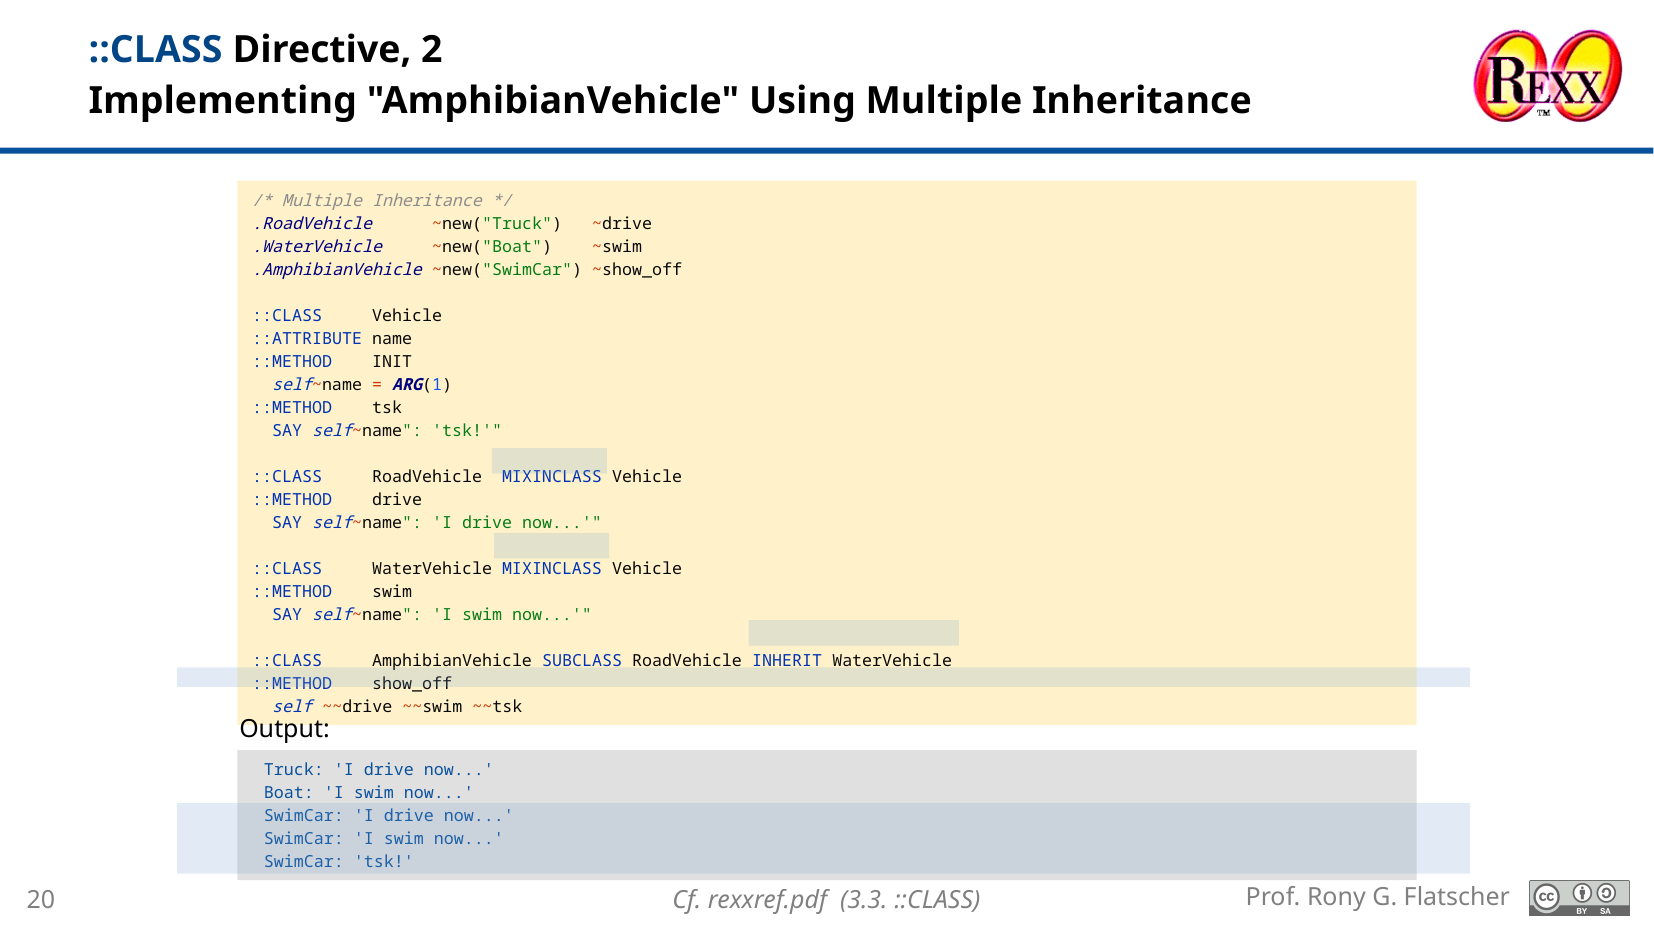

# ::CLASS Directive, 2 Implementing "AmphibianVehicle" Using Multiple Inheritance
/* Multiple Inheritance */
.RoadVehicle ~new("Truck") ~drive
.WaterVehicle ~new("Boat") ~swim
.AmphibianVehicle ~new("SwimCar") ~show_off
::CLASS Vehicle
::ATTRIBUTE name
::METHOD INIT
 self~name = ARG(1)
::METHOD tsk
 SAY self~name": 'tsk!'"
::CLASS RoadVehicle MIXINCLASS Vehicle
::METHOD drive
 SAY self~name": 'I drive now...'"
::CLASS WaterVehicle MIXINCLASS Vehicle
::METHOD swim
 SAY self~name": 'I swim now...'"
::CLASS AmphibianVehicle SUBCLASS RoadVehicle INHERIT WaterVehicle
::METHOD show_off
 self ~~drive ~~swim ~~tsk
Output:
Truck: 'I drive now...'
Boat: 'I swim now...'
SwimCar: 'I drive now...'
SwimCar: 'I swim now...'
SwimCar: 'tsk!'
Cf. rexxref.pdf (3.3. ::CLASS)